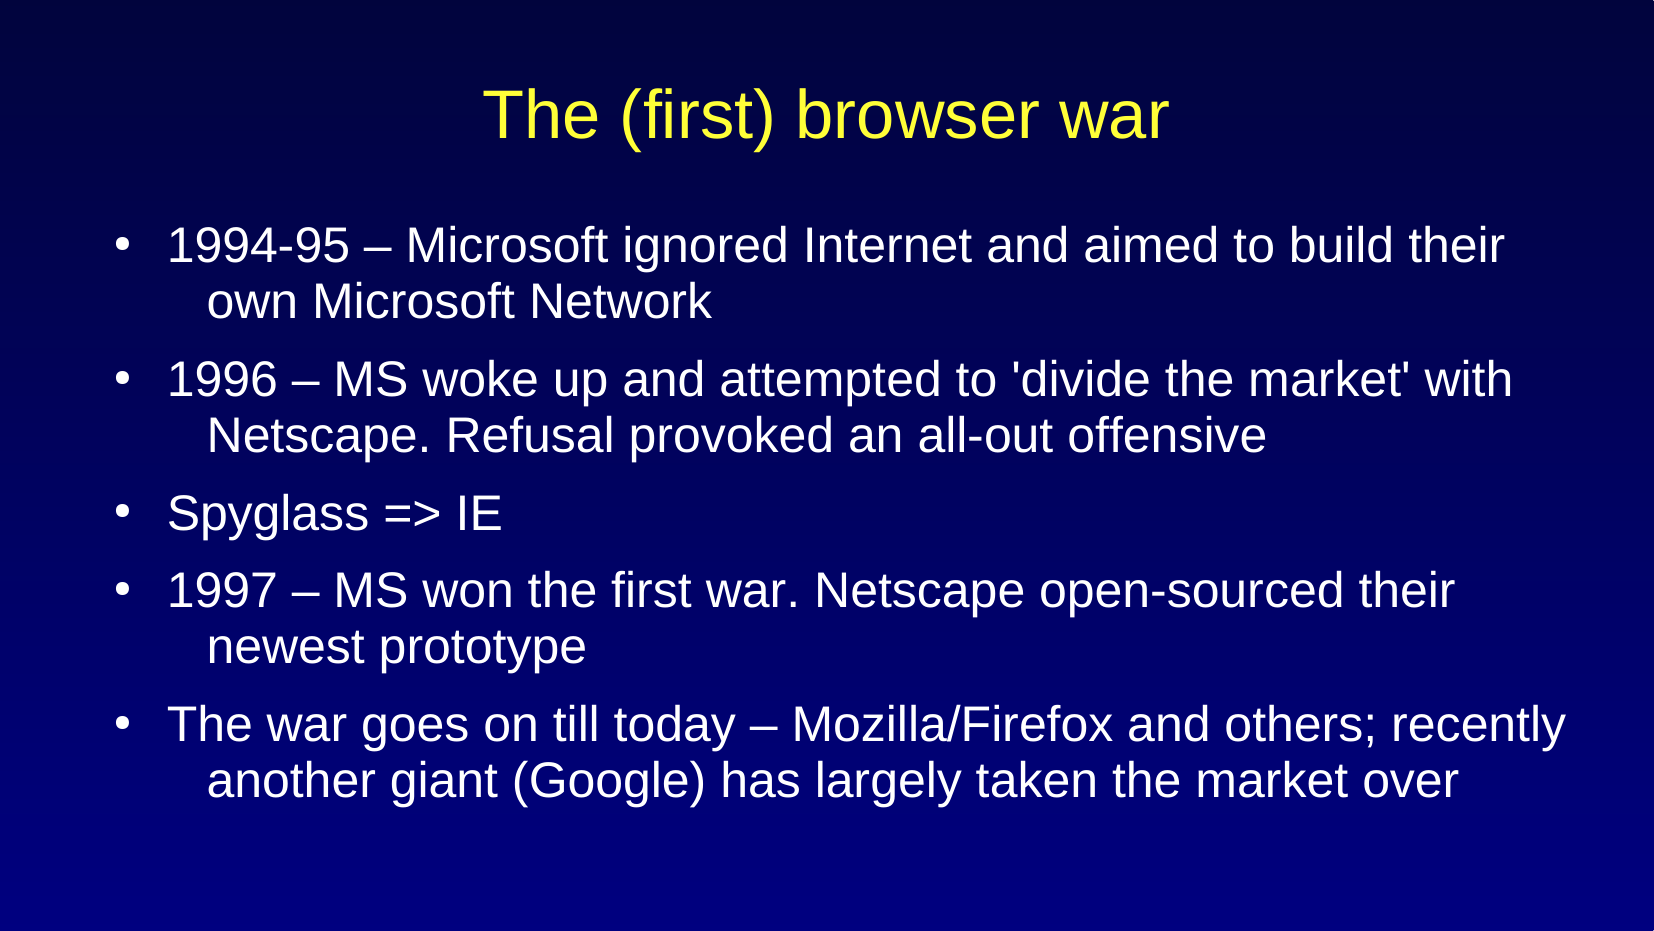

# The (first) browser war
1994-95 – Microsoft ignored Internet and aimed to build their own Microsoft Network
1996 – MS woke up and attempted to 'divide the market' with Netscape. Refusal provoked an all-out offensive
Spyglass => IE
1997 – MS won the first war. Netscape open-sourced their newest prototype
The war goes on till today – Mozilla/Firefox and others; recently another giant (Google) has largely taken the market over